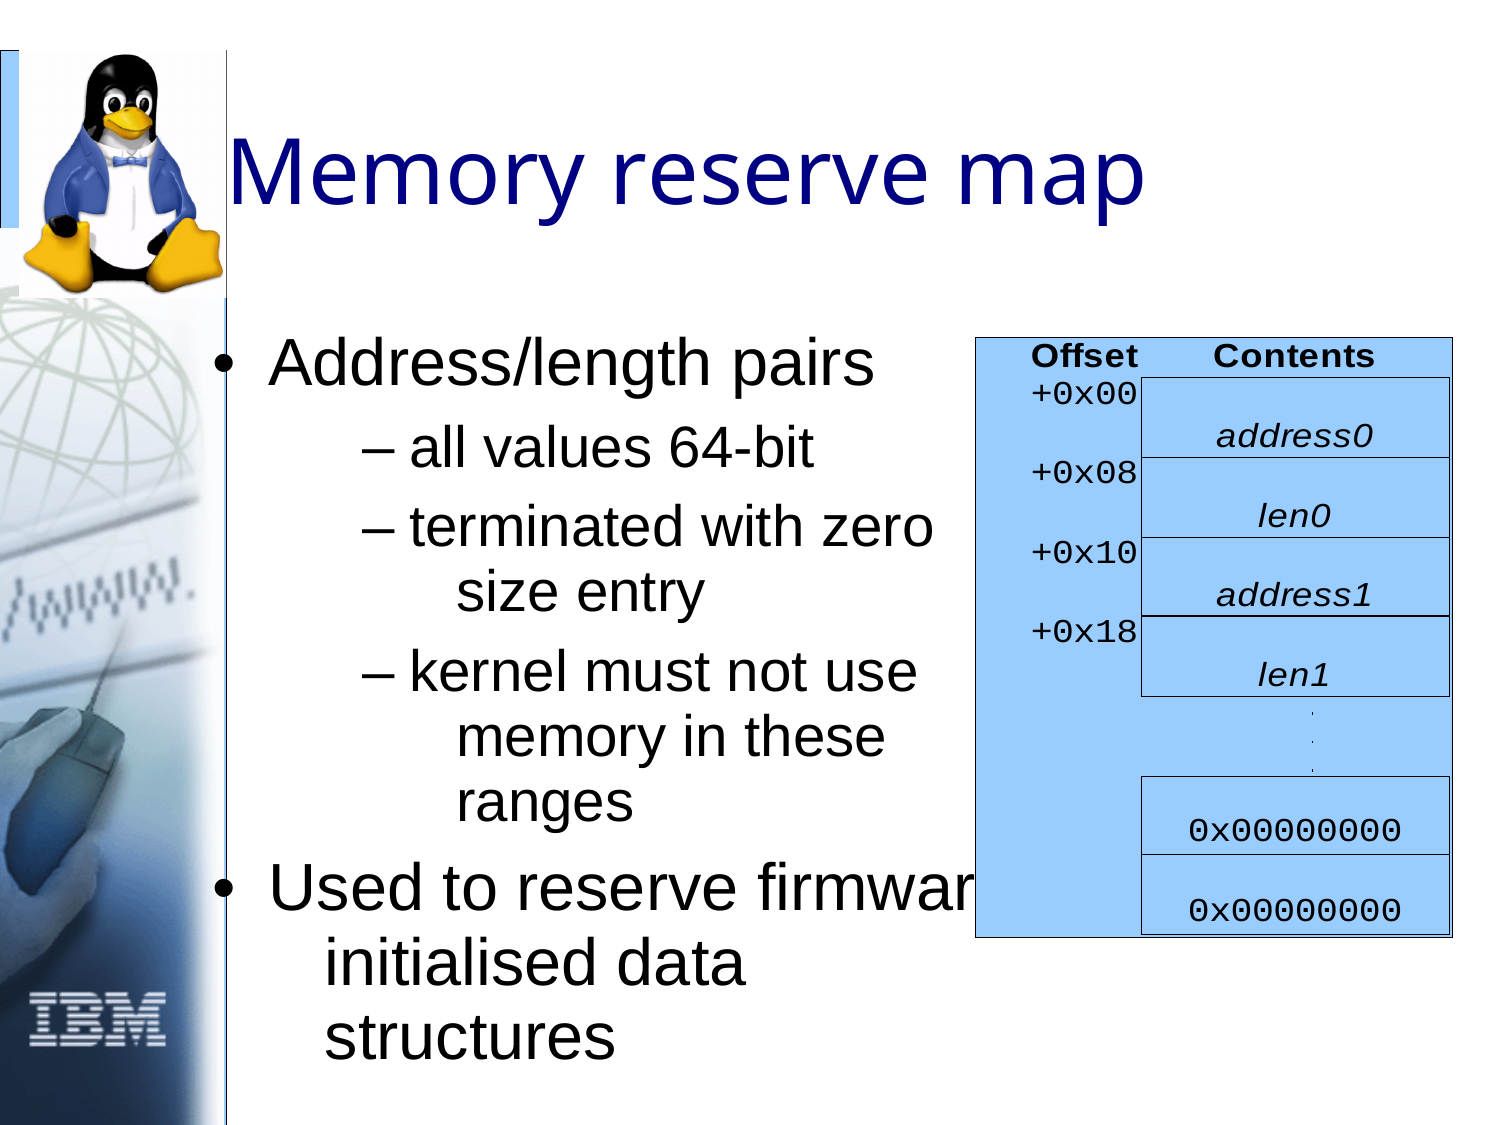

# Memory reserve map
Address/length pairs
all values 64-bit
terminated with zero size entry
kernel must not use memory in these ranges
Used to reserve firmware initialised data structures